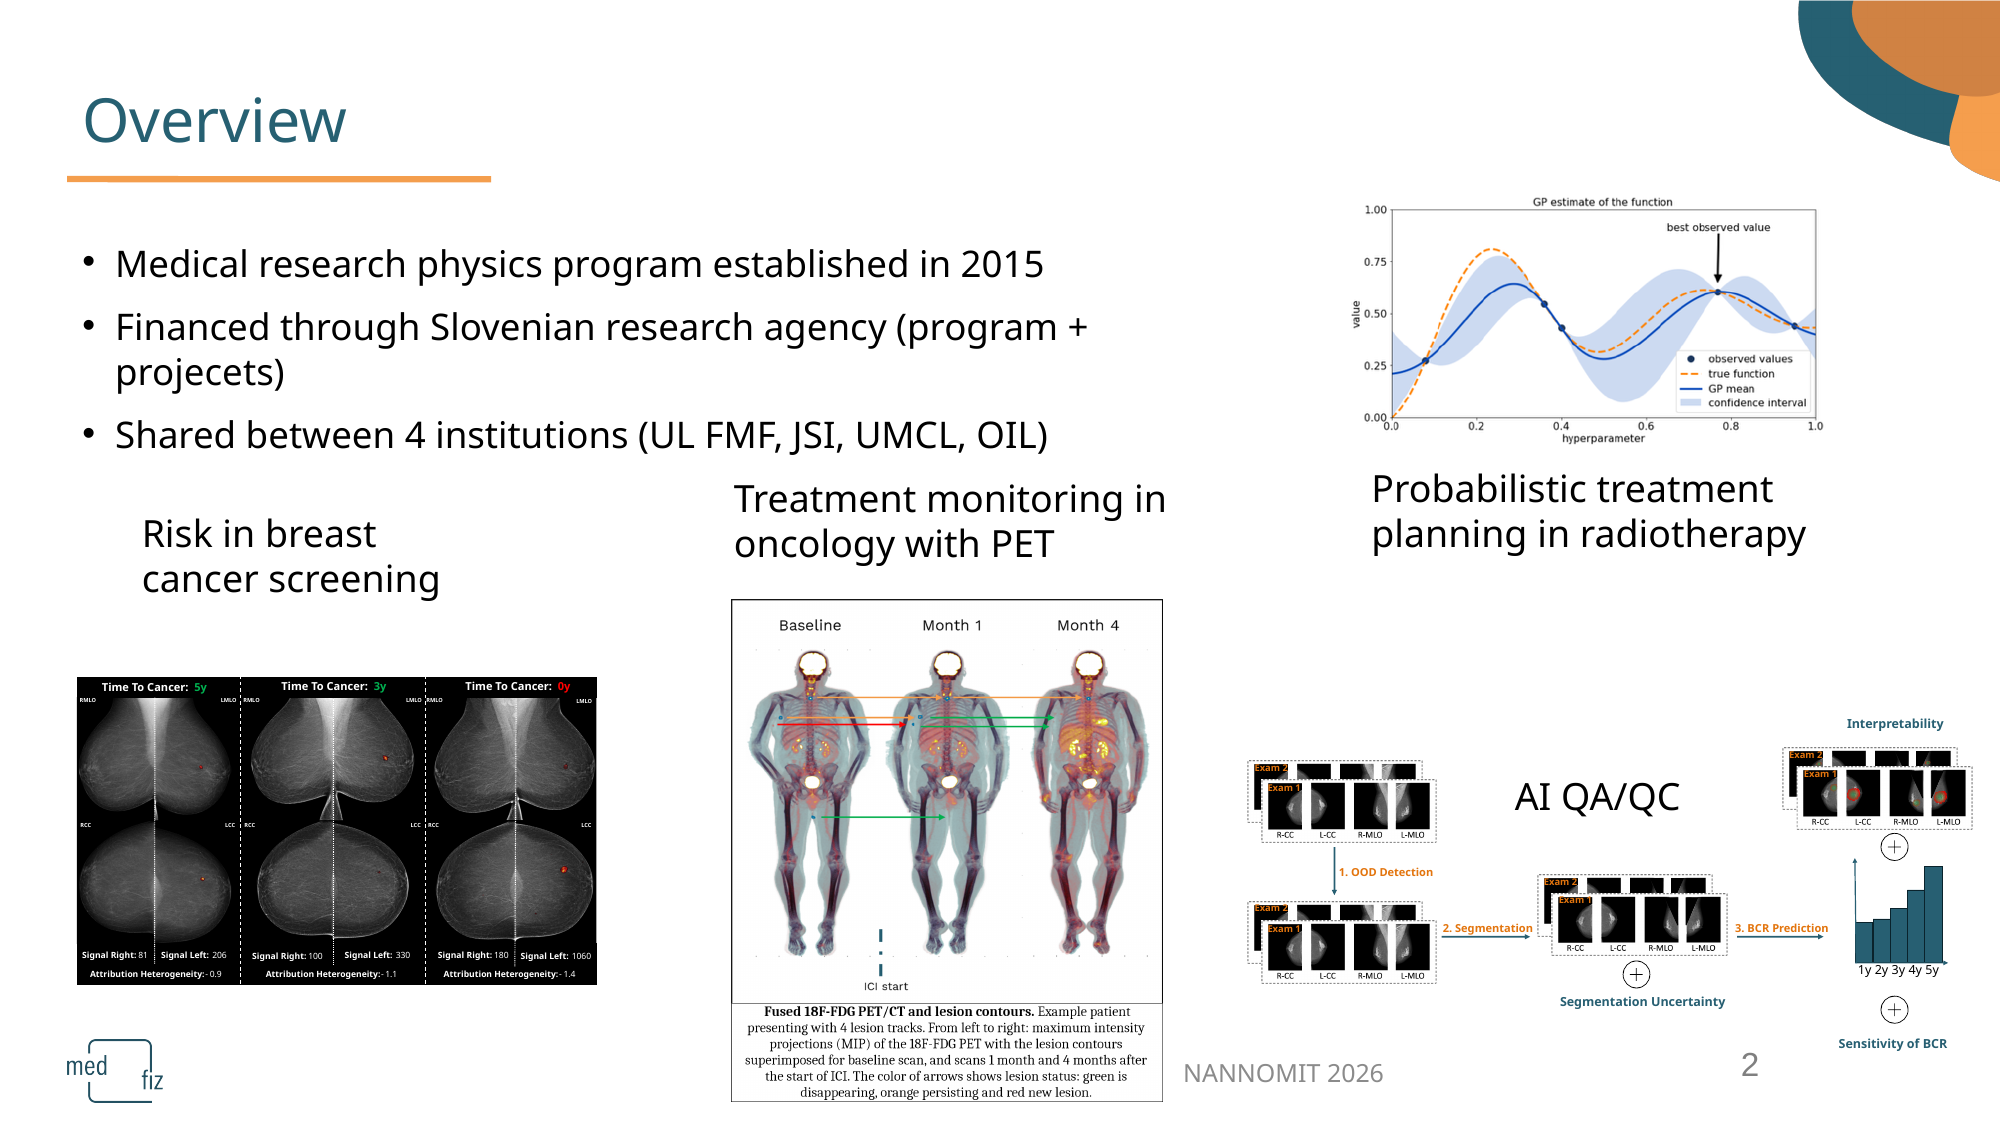

Overview
# Medical research physics program established in 2015
Financed through Slovenian research agency (program + projecets)
Shared between 4 institutions (UL FMF, JSI, UMCL, OIL)
Probabilistic treatment planning in radiotherapy
Treatment monitoring in oncology with PET
Risk in breast cancer screening
AI QA/QC